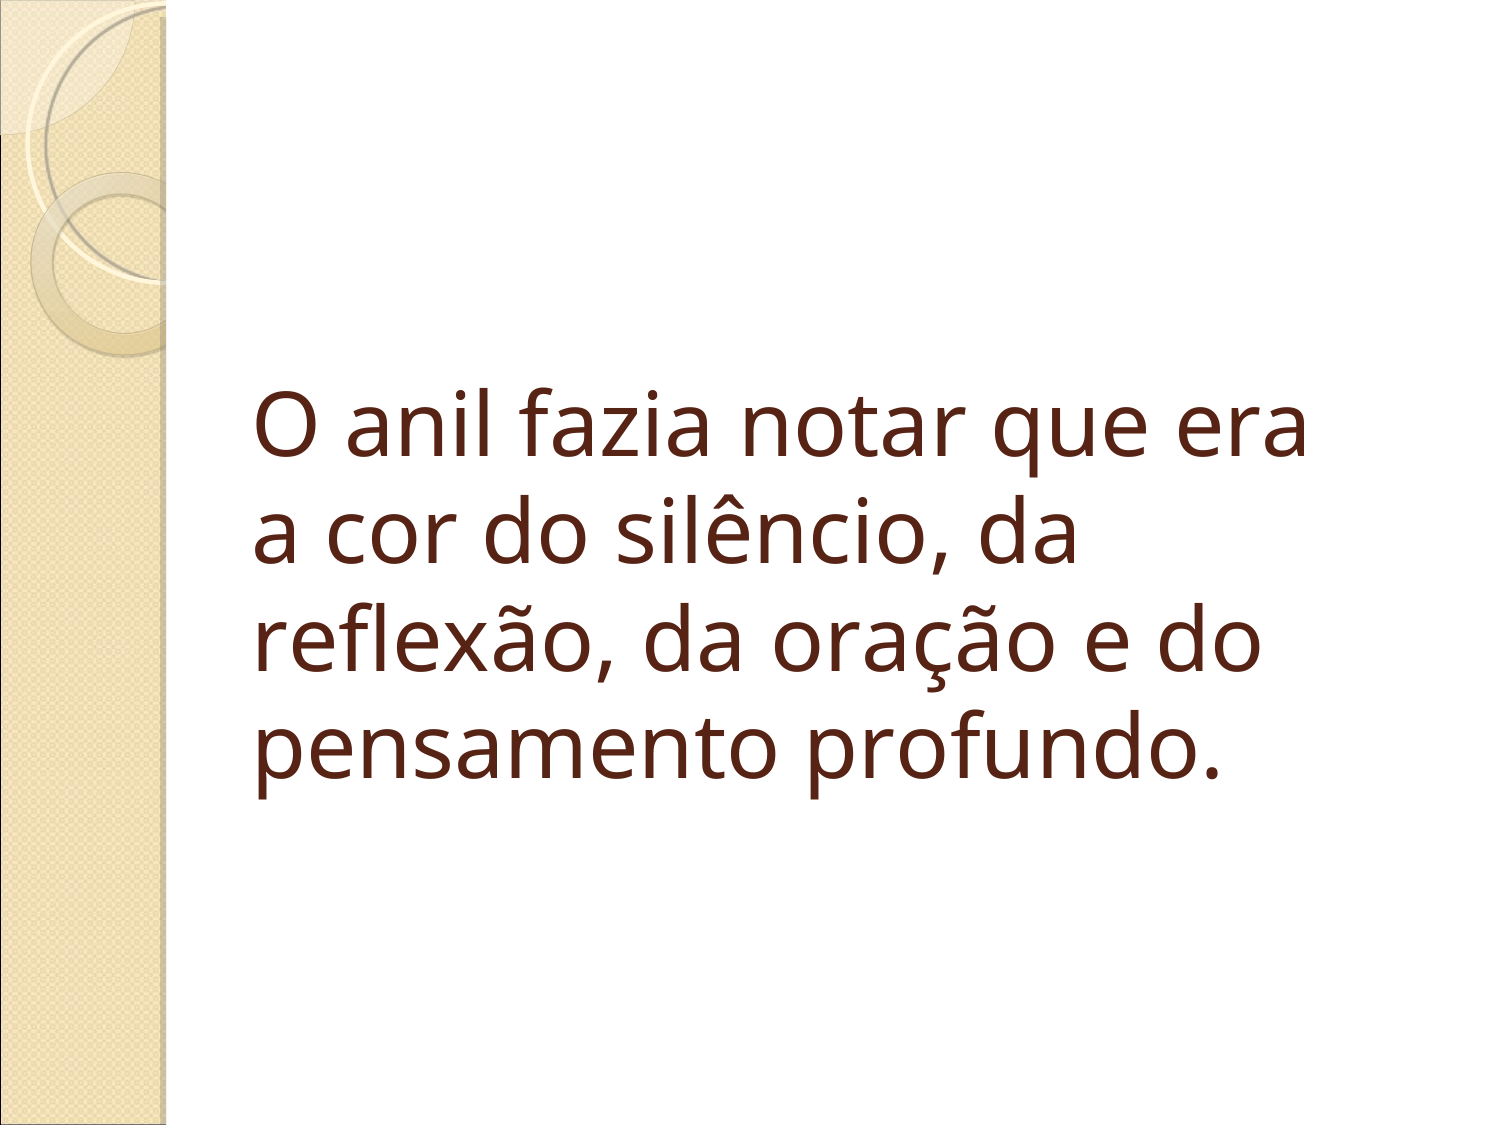

# O anil fazia notar que era a cor do silêncio, da reflexão, da oração e do pensamento profundo.